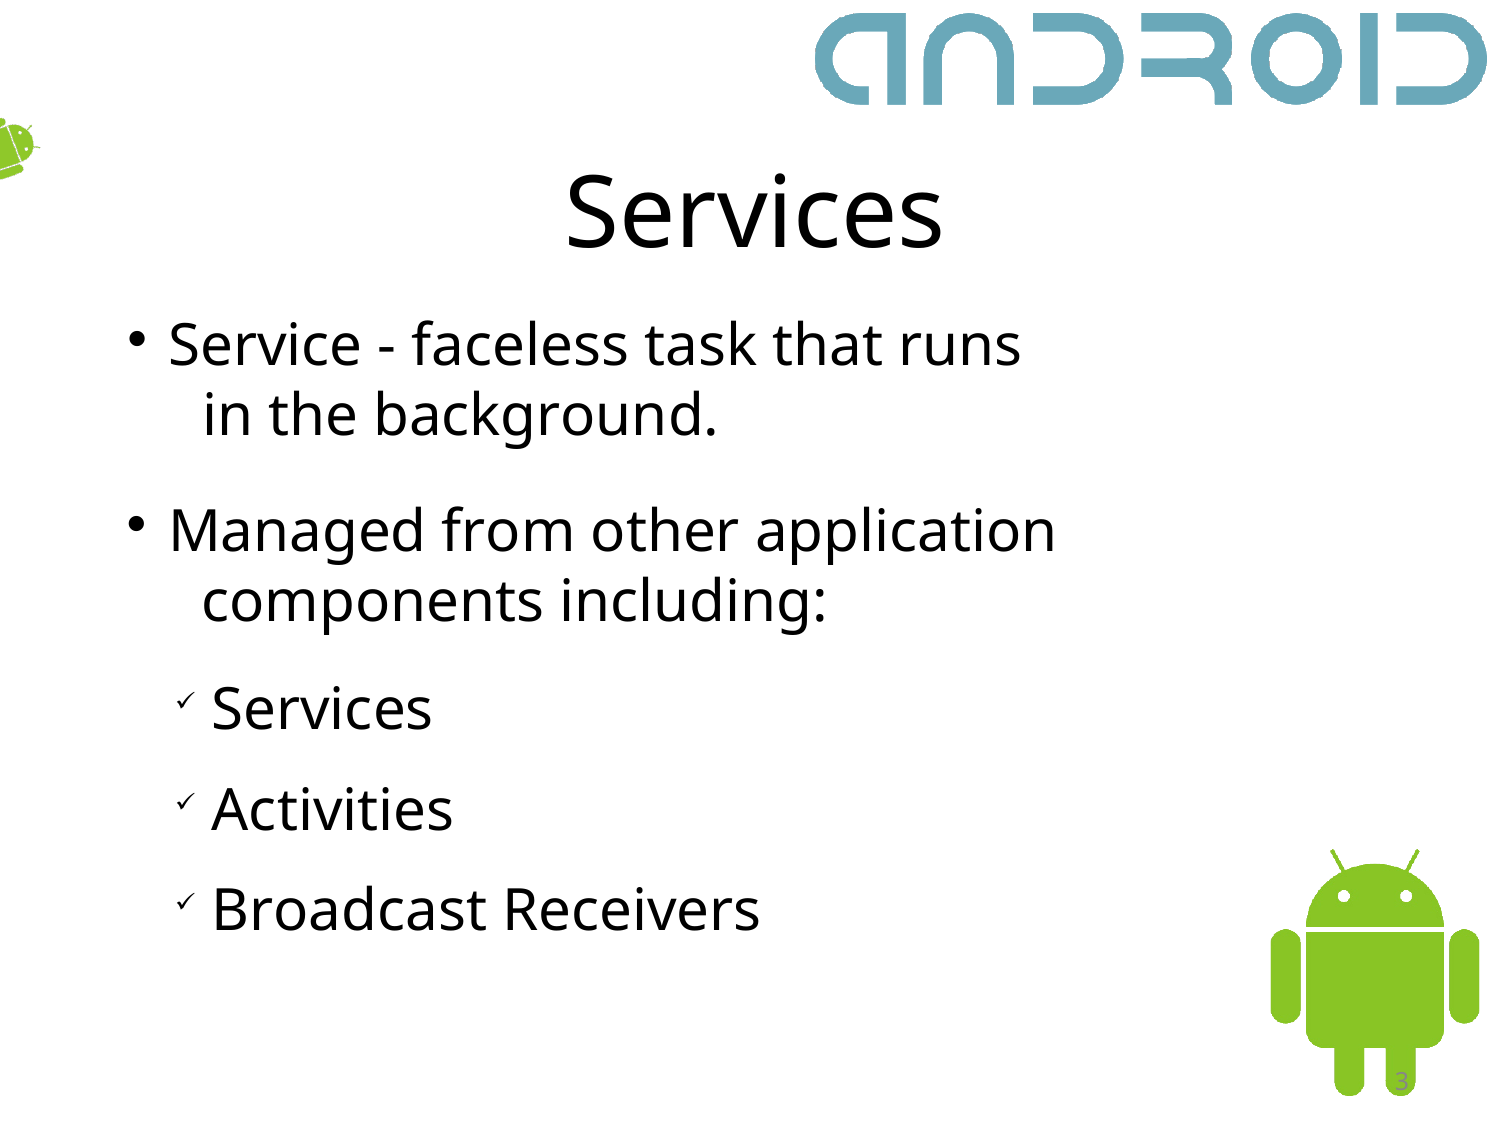

# Services
 Service - faceless task that runs
	in the background.
 Managed from other application
	components including:
 Services
 Activities
 Broadcast Receivers